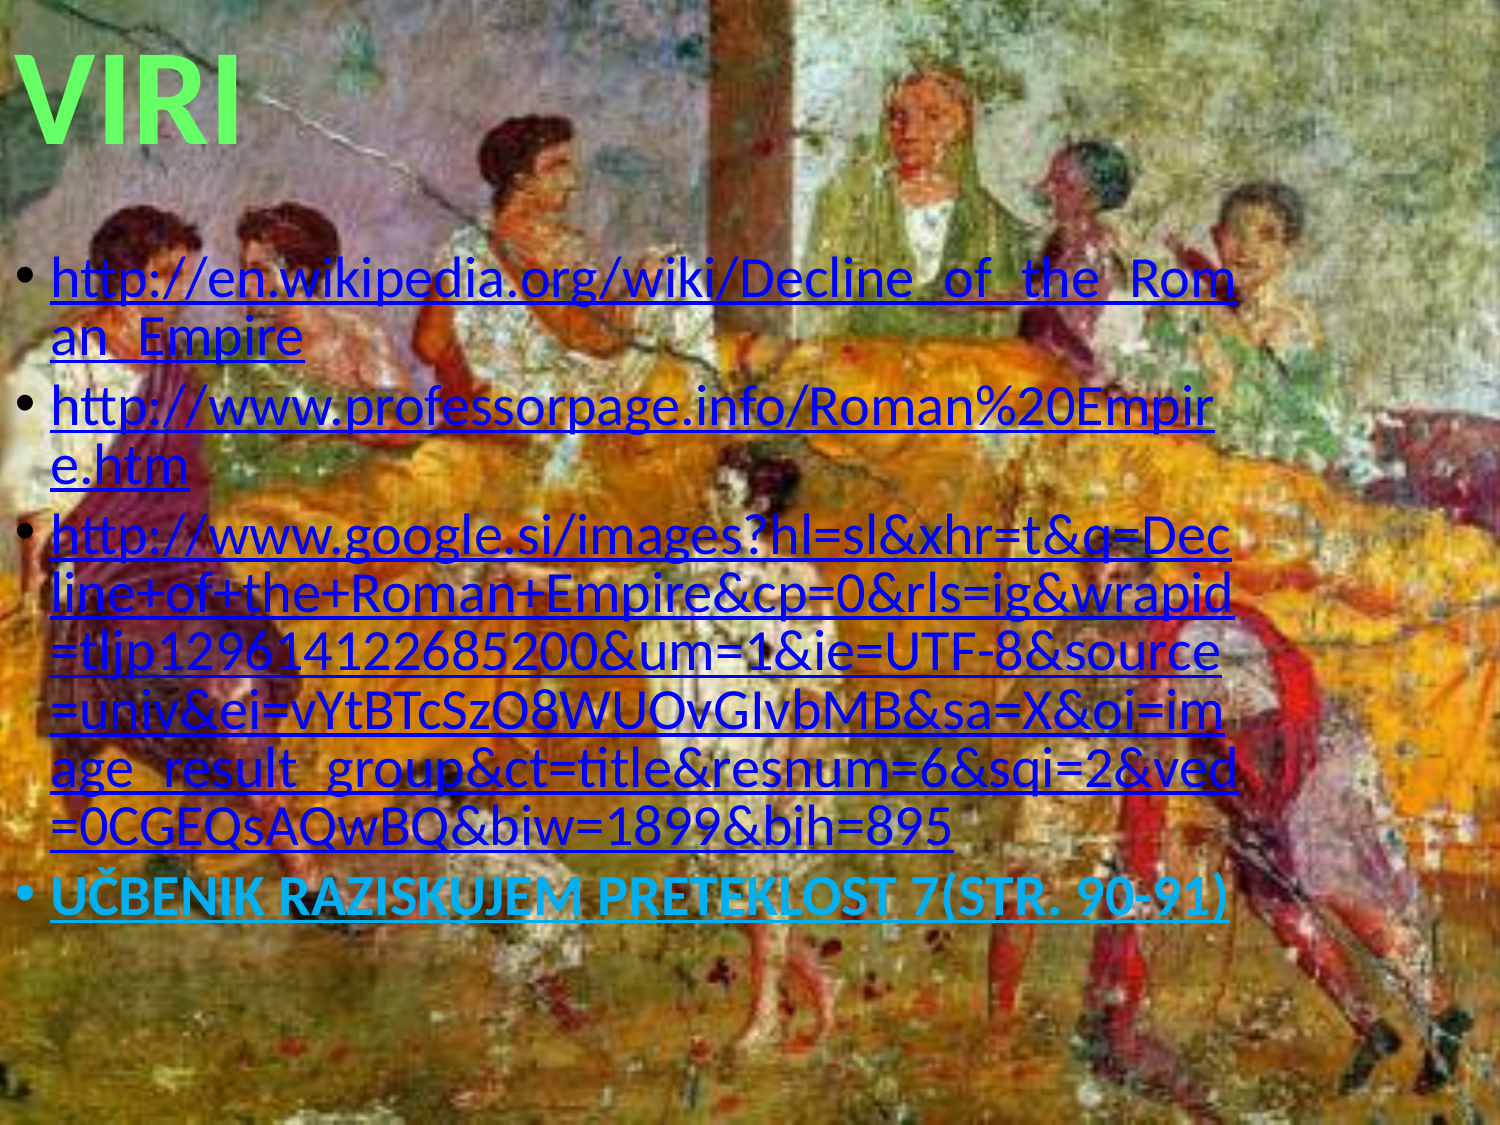

VIRI
http://en.wikipedia.org/wiki/Decline_of_the_Roman_Empire
http://www.professorpage.info/Roman%20Empire.htm
http://www.google.si/images?hl=sl&xhr=t&q=Decline+of+the+Roman+Empire&cp=0&rls=ig&wrapid=tljp129614122685200&um=1&ie=UTF-8&source=univ&ei=vYtBTcSzO8WUOvGIvbMB&sa=X&oi=image_result_group&ct=title&resnum=6&sqi=2&ved=0CGEQsAQwBQ&biw=1899&bih=895
UČBENIK RAZISKUJEM PRETEKLOST 7(STR. 90-91)